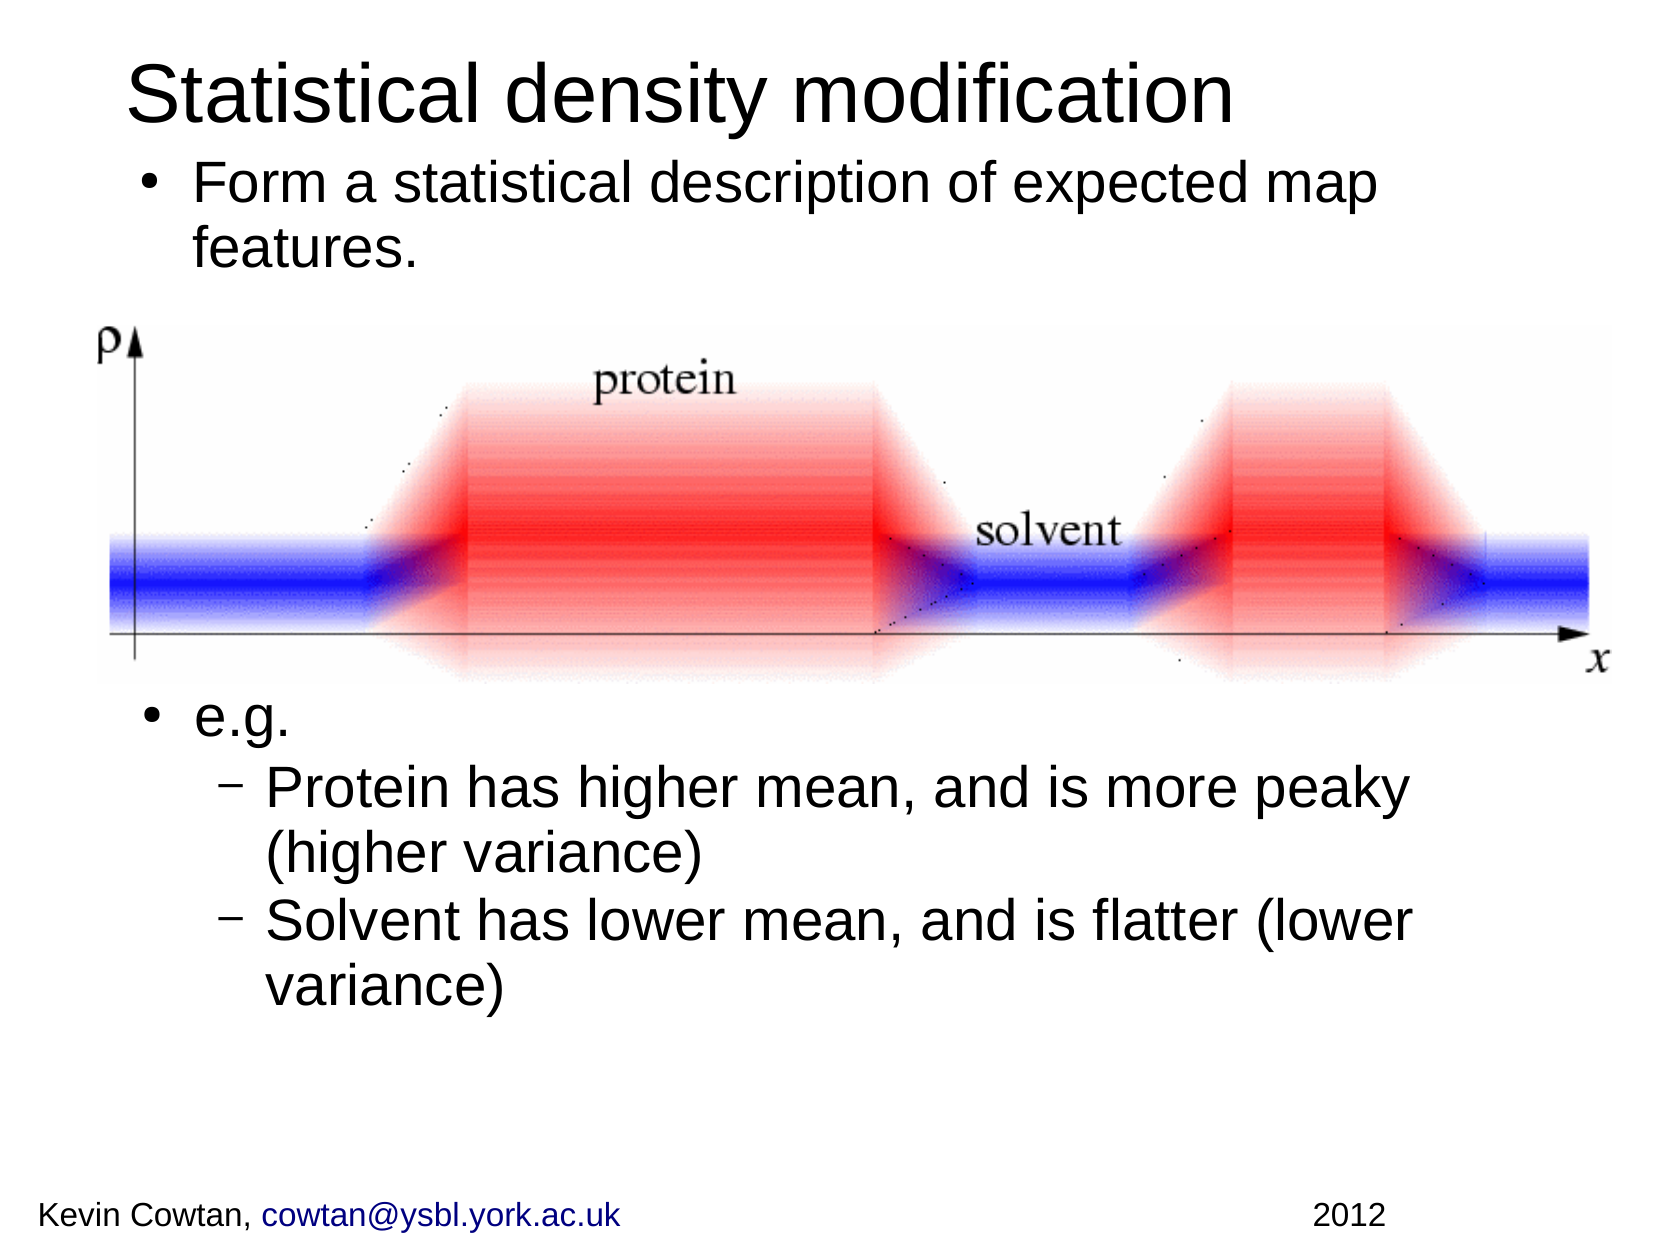

# Statistical density modification
Form a statistical description of expected map features.
e.g.
Protein has higher mean, and is more peaky (higher variance)
Solvent has lower mean, and is flatter (lower variance)